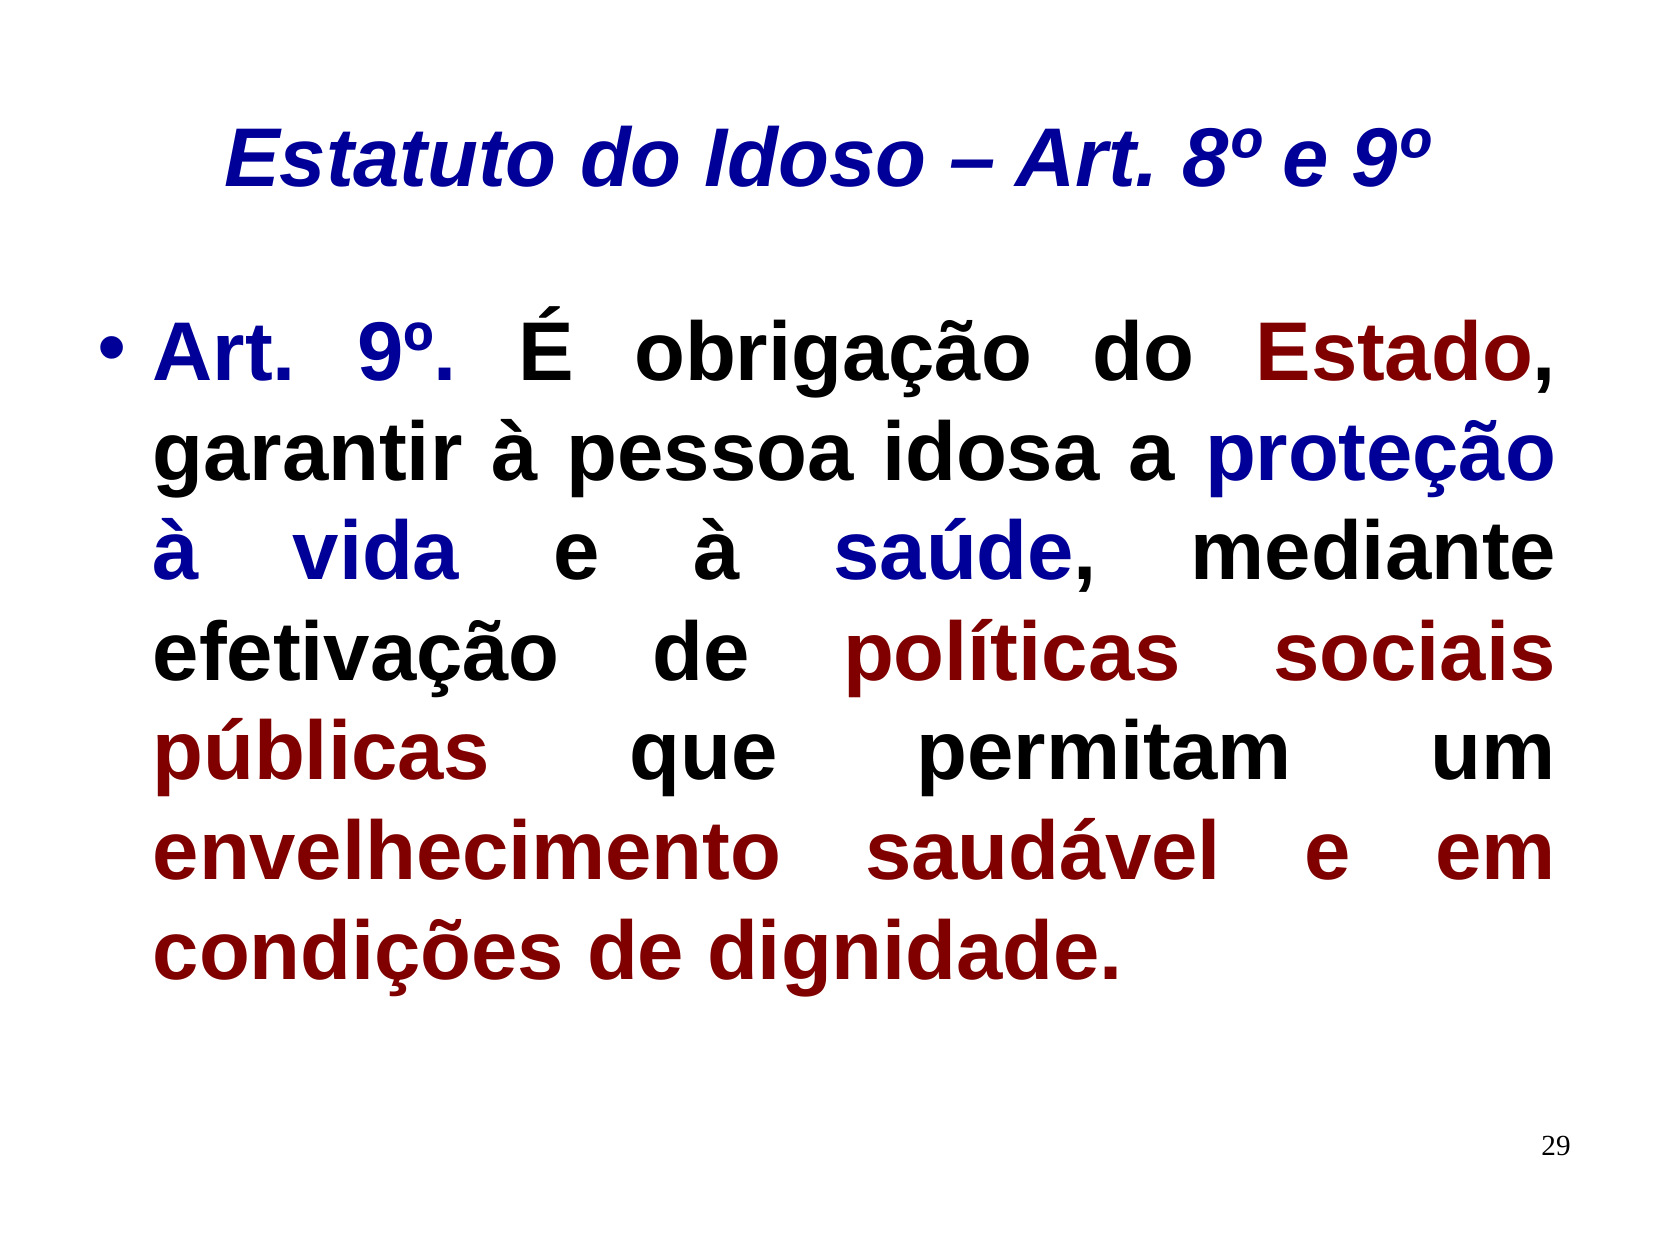

# Estatuto do Idoso – Art. 8º e 9º
Art. 9º. É obrigação do Estado, garantir à pessoa idosa a proteção à vida e à saúde, mediante efetivação de políticas sociais públicas que permitam um envelhecimento saudável e em condições de dignidade.
29